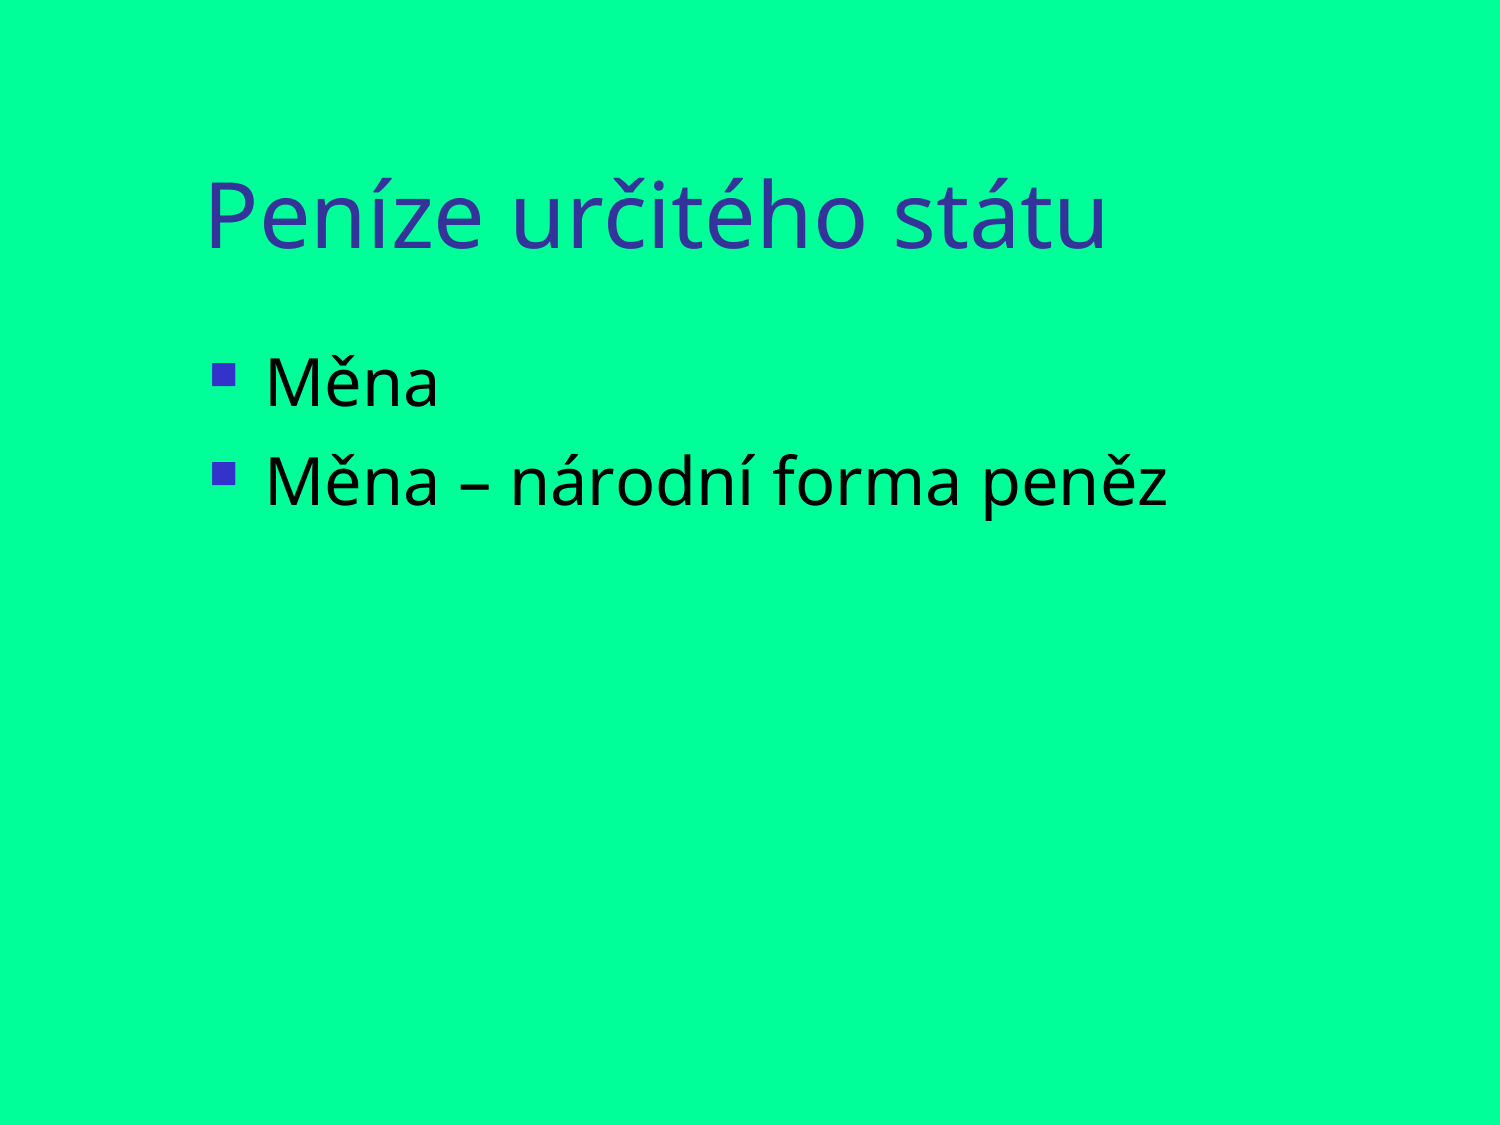

# Peníze určitého státu
Měna
Měna – národní forma peněz